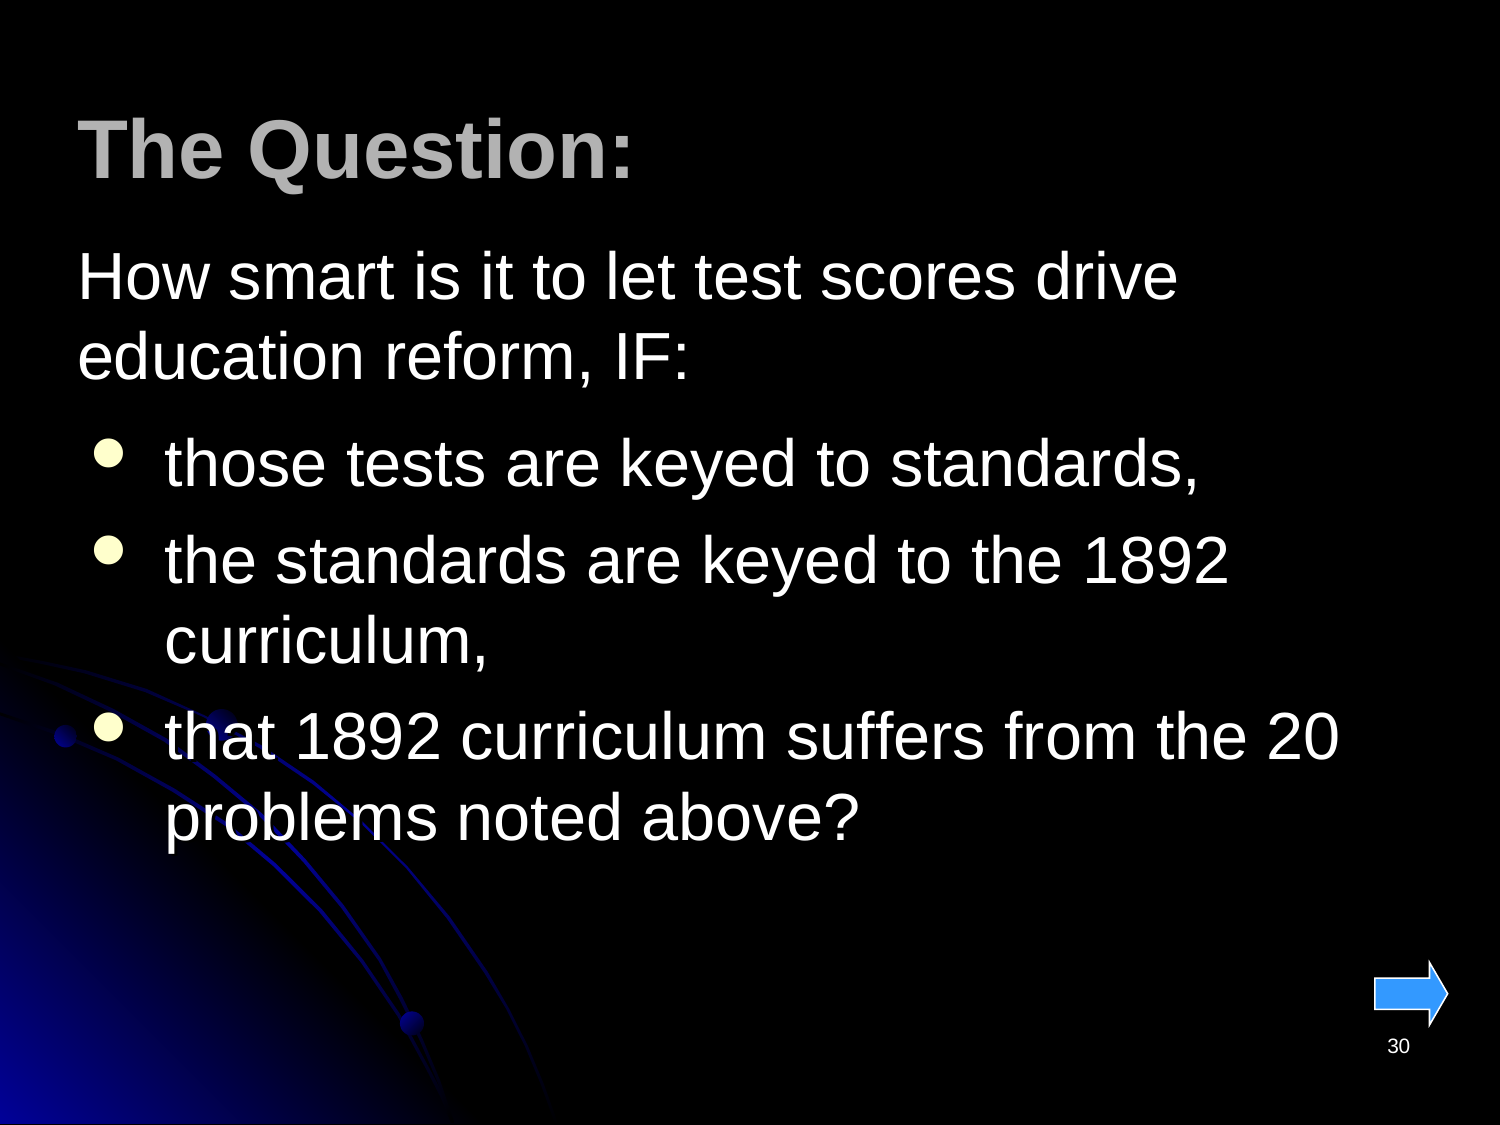

The Question:
How smart is it to let test scores drive education reform, IF:
# those tests are keyed to standards,
the standards are keyed to the 1892 curriculum,
that 1892 curriculum suffers from the 20 problems noted above?
30